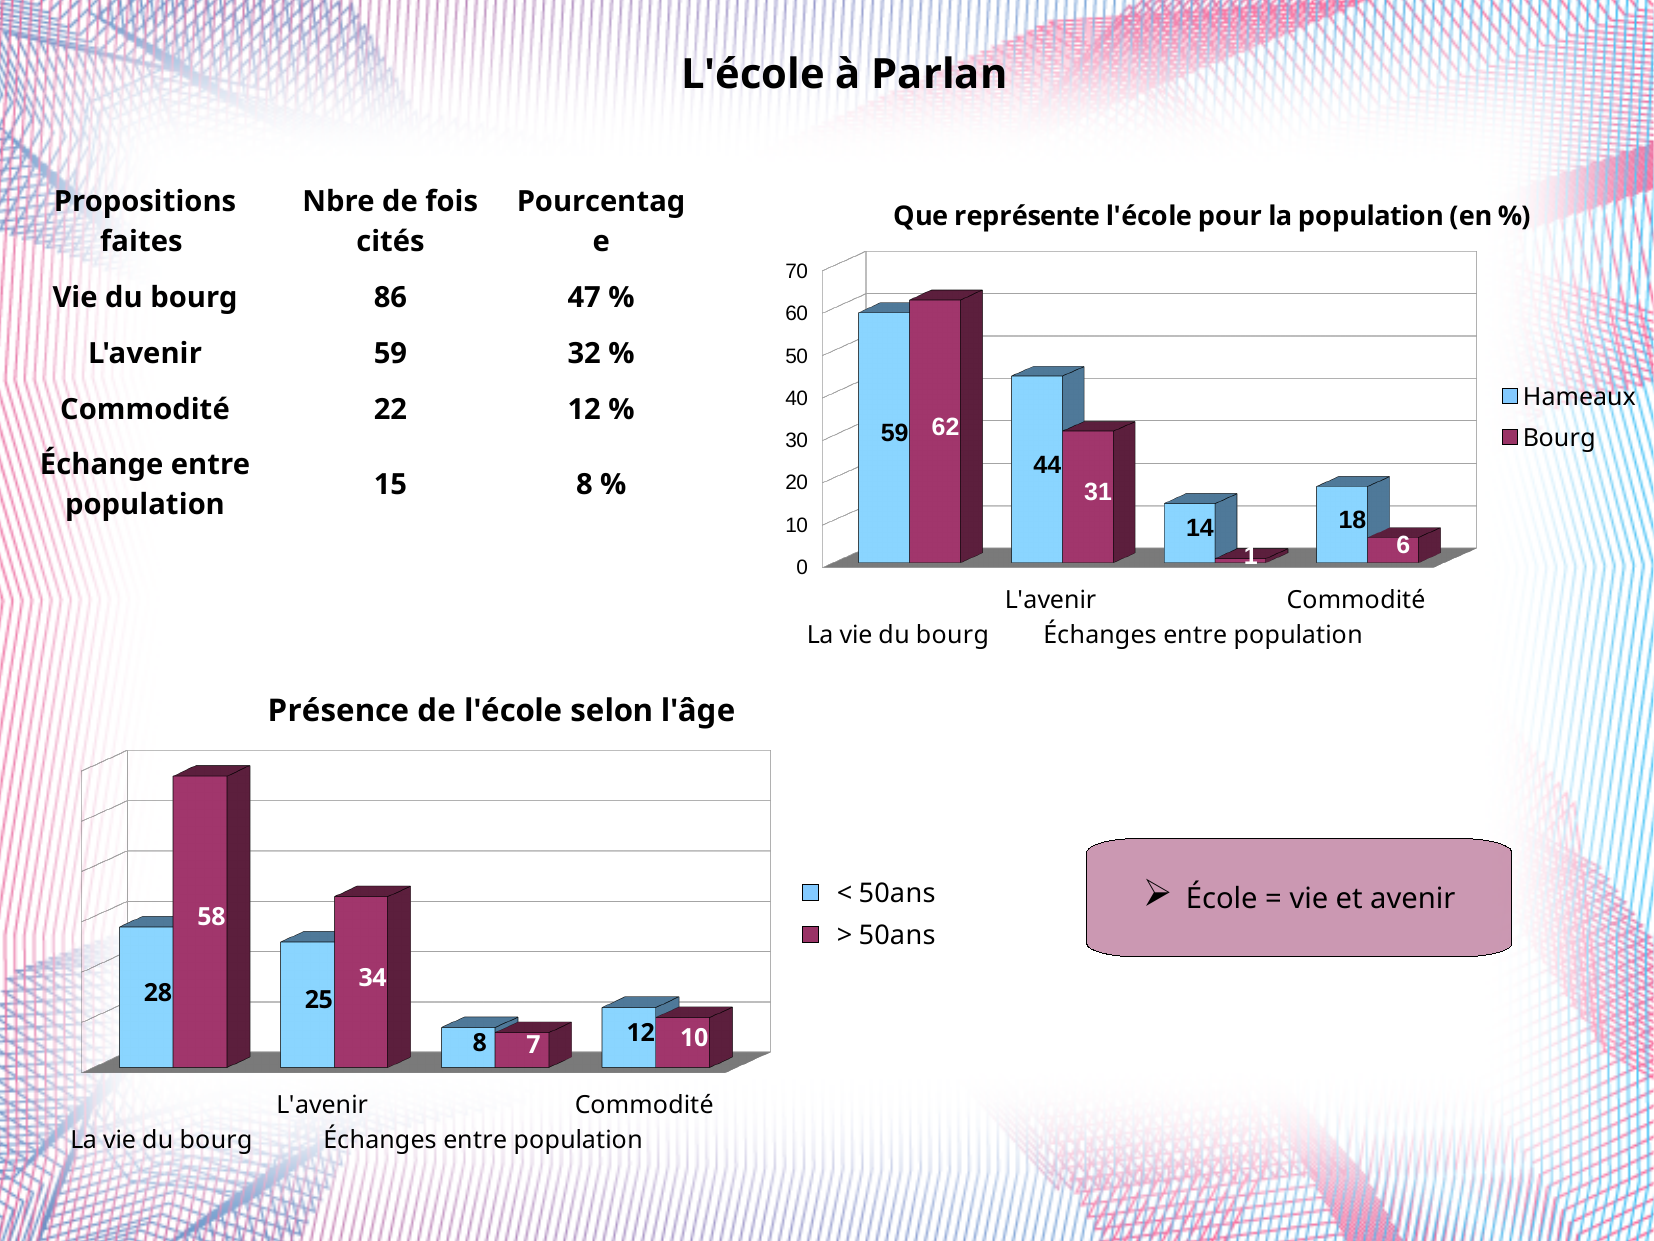

# L'école à Parlan
| Propositions faites | Nbre de fois cités | Pourcentage |
| --- | --- | --- |
| Vie du bourg | 86 | 47 % |
| L'avenir | 59 | 32 % |
| Commodité | 22 | 12 % |
| Échange entre population | 15 | 8 % |
[unsupported chart]
[unsupported chart]
 École = vie et avenir